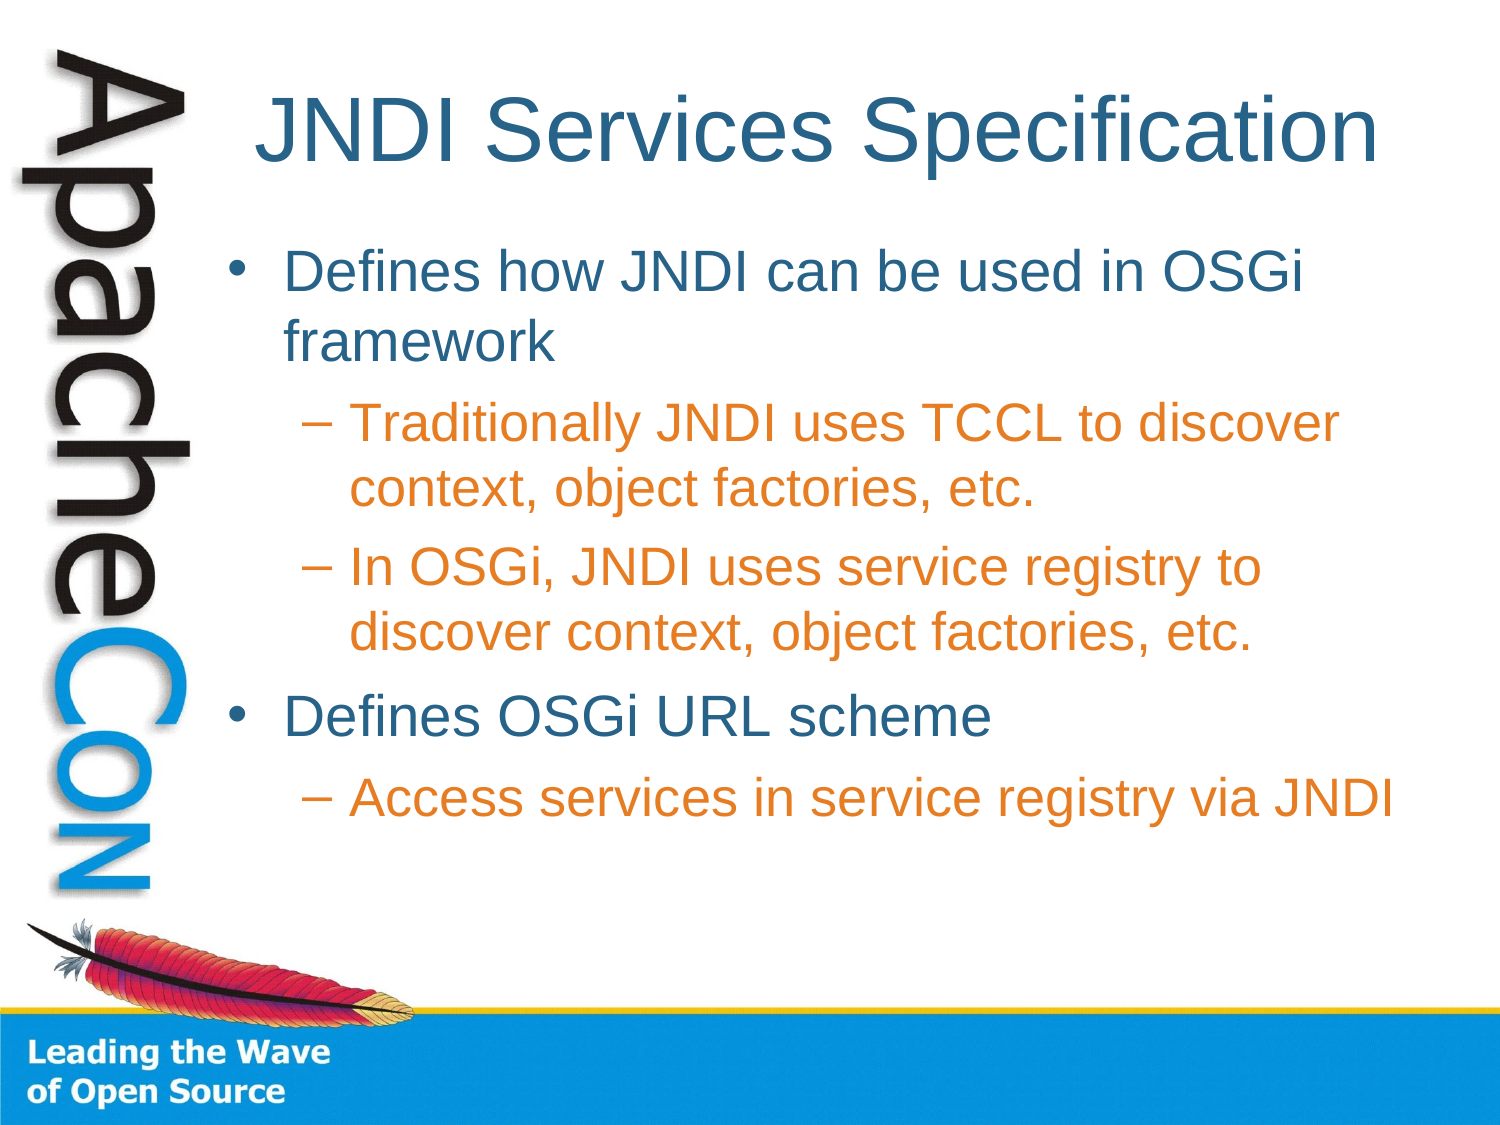

# JNDI Services Specification
Defines how JNDI can be used in OSGi framework
Traditionally JNDI uses TCCL to discover context, object factories, etc.
In OSGi, JNDI uses service registry to discover context, object factories, etc.
Defines OSGi URL scheme
Access services in service registry via JNDI